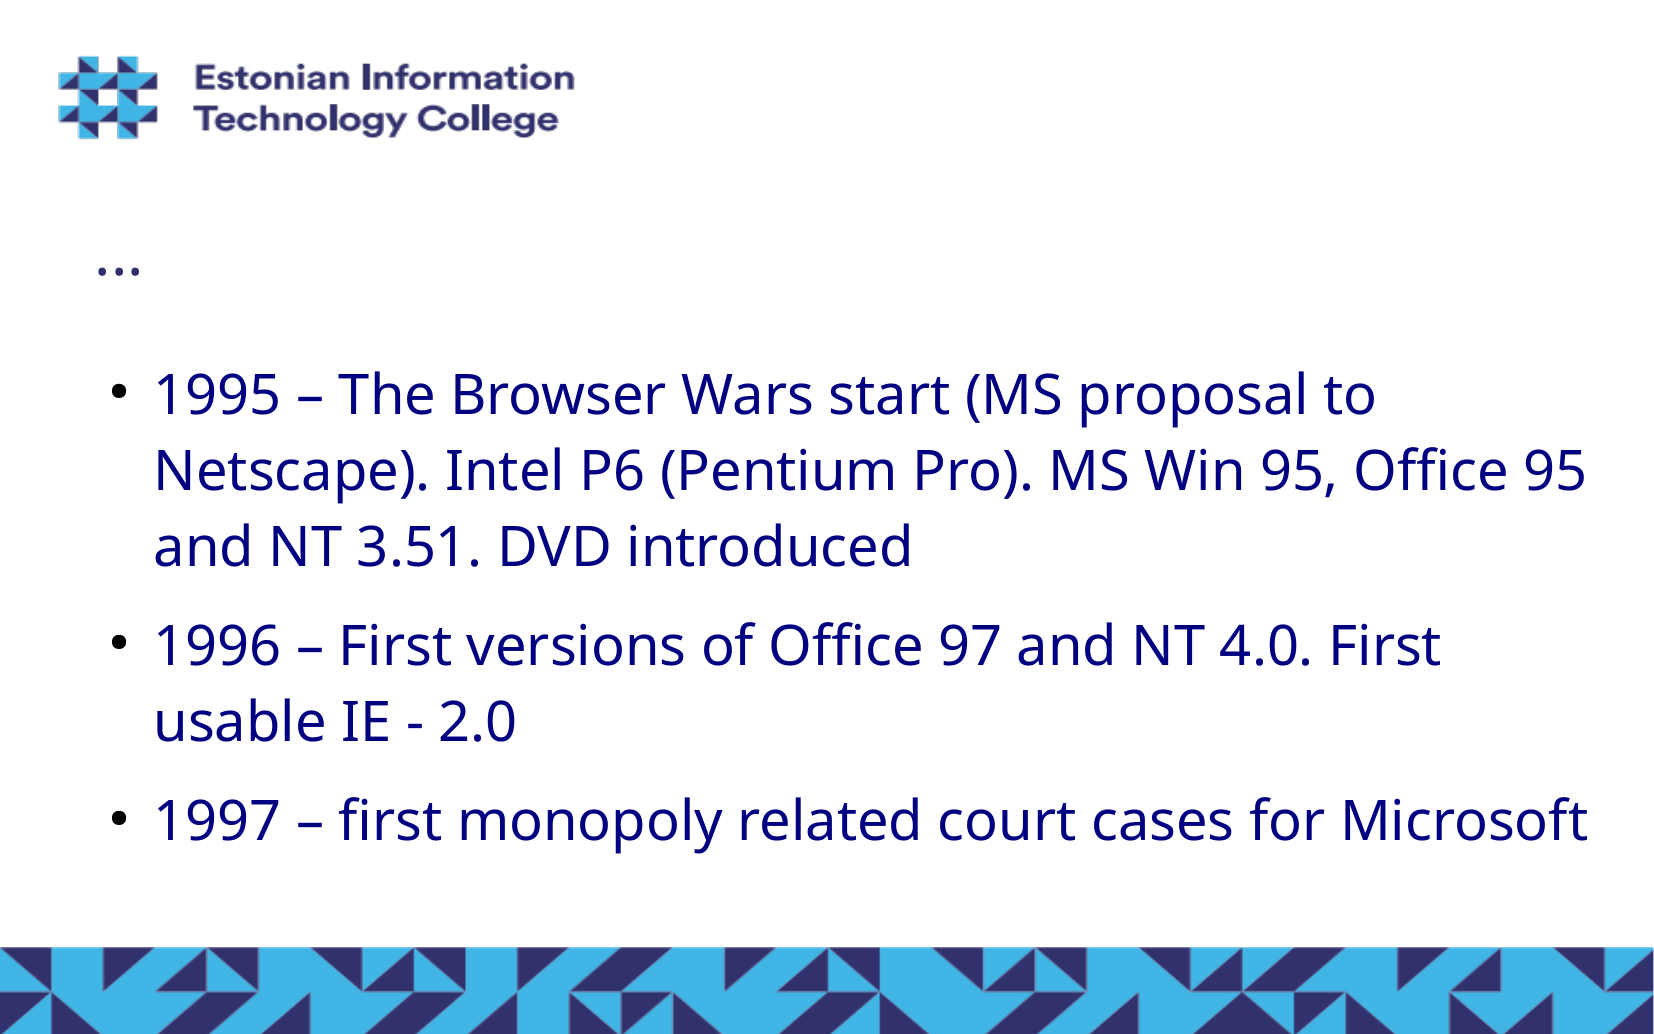

# ...
1995 – The Browser Wars start (MS proposal to Netscape). Intel P6 (Pentium Pro). MS Win 95, Office 95 and NT 3.51. DVD introduced
1996 – First versions of Office 97 and NT 4.0. First usable IE - 2.0
1997 – first monopoly related court cases for Microsoft